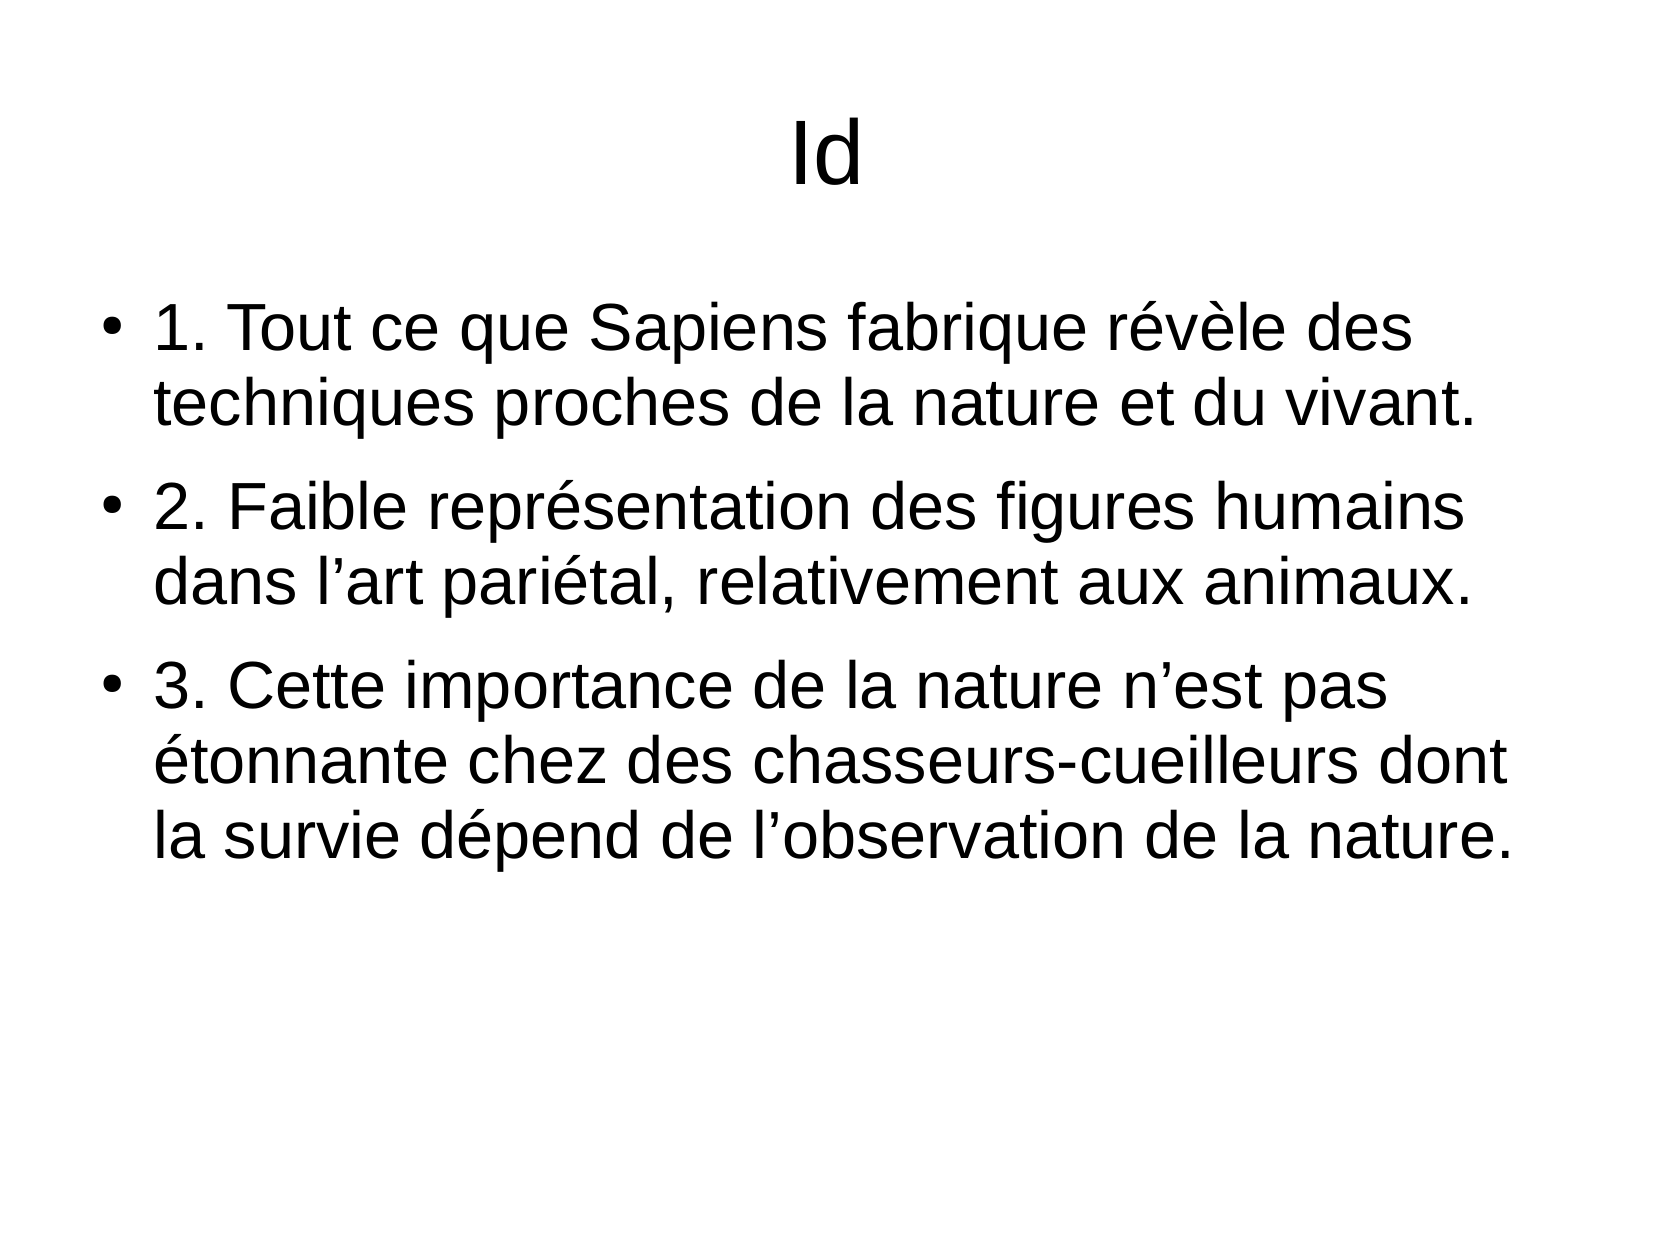

# Id
1. Tout ce que Sapiens fabrique révèle des techniques proches de la nature et du vivant.
2. Faible représentation des figures humains dans l’art pariétal, relativement aux animaux.
3. Cette importance de la nature n’est pas étonnante chez des chasseurs-cueilleurs dont la survie dépend de l’observation de la nature.